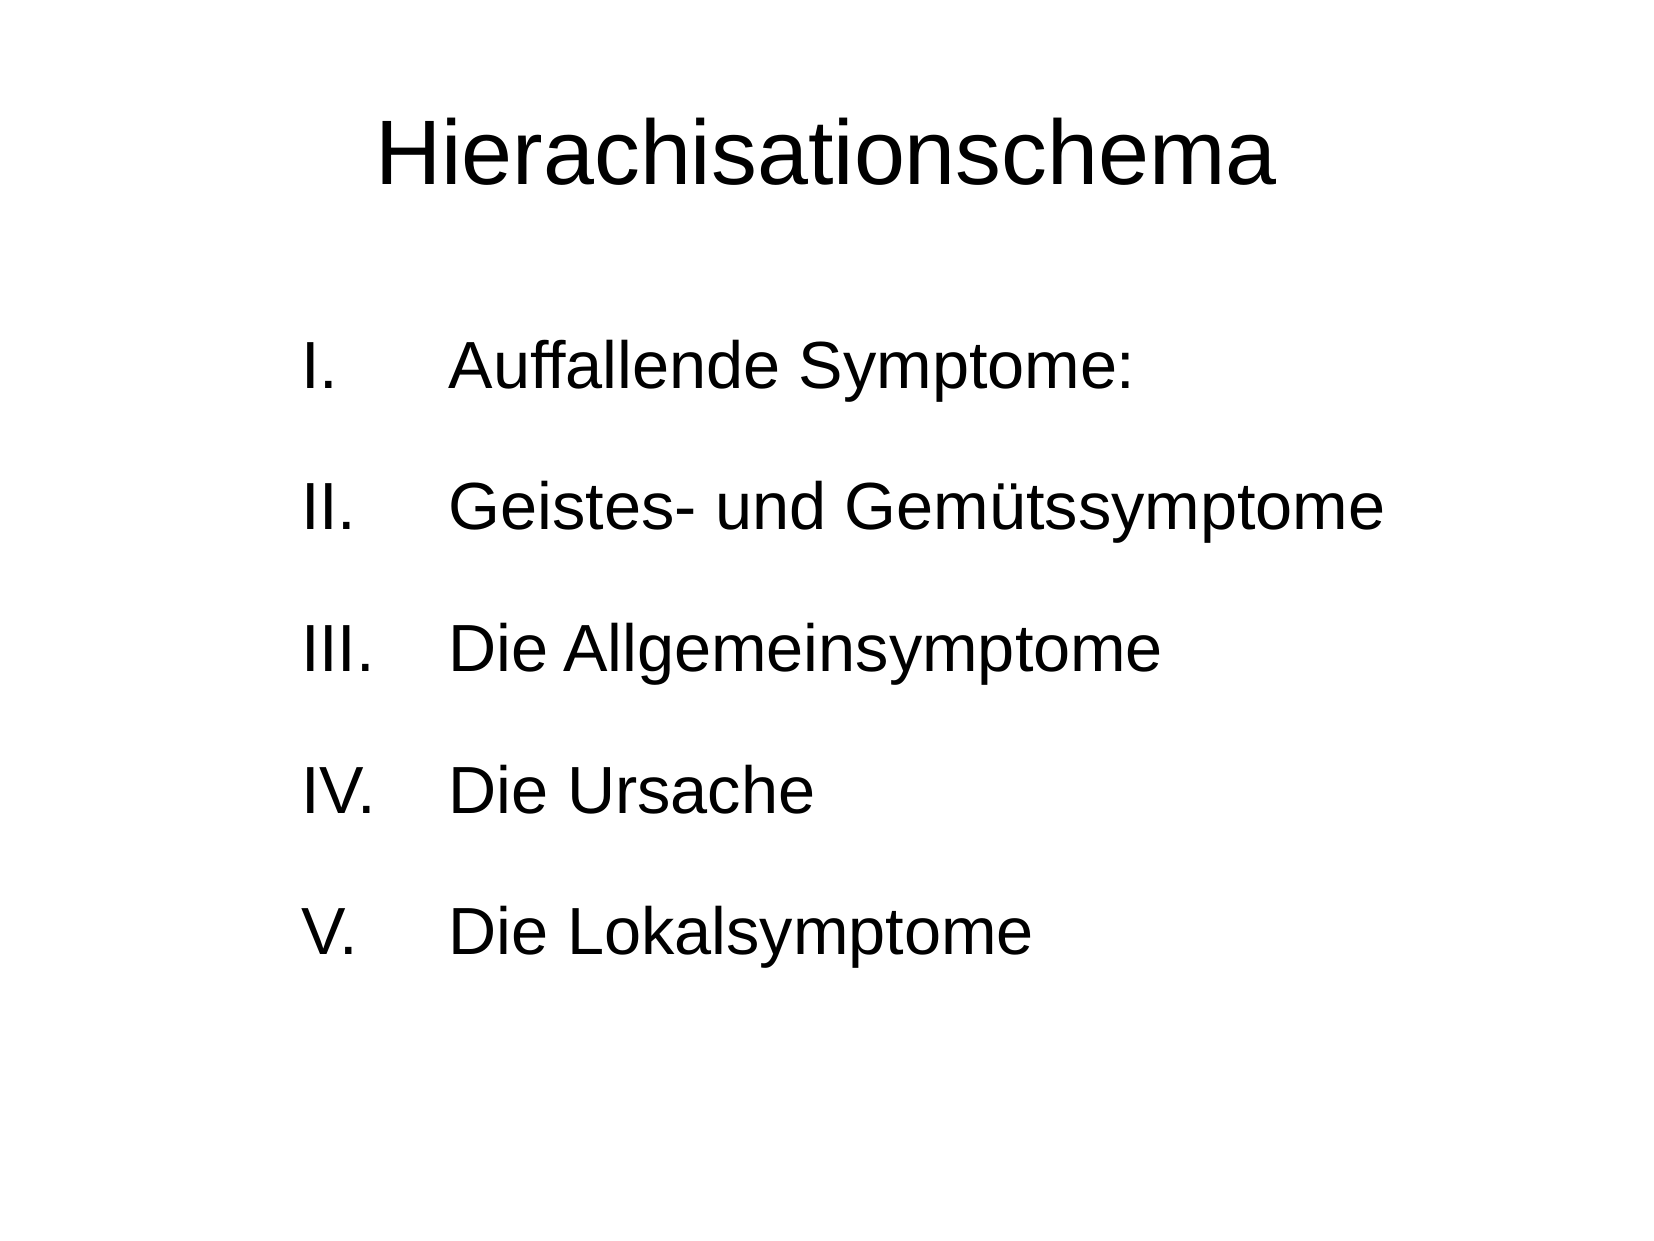

# Hierachisationschema
I.		Auffallende Symptome:
II.		Geistes- und Gemütssymptome
III.	Die Allgemeinsymptome
IV.	Die Ursache
V.		Die Lokalsymptome